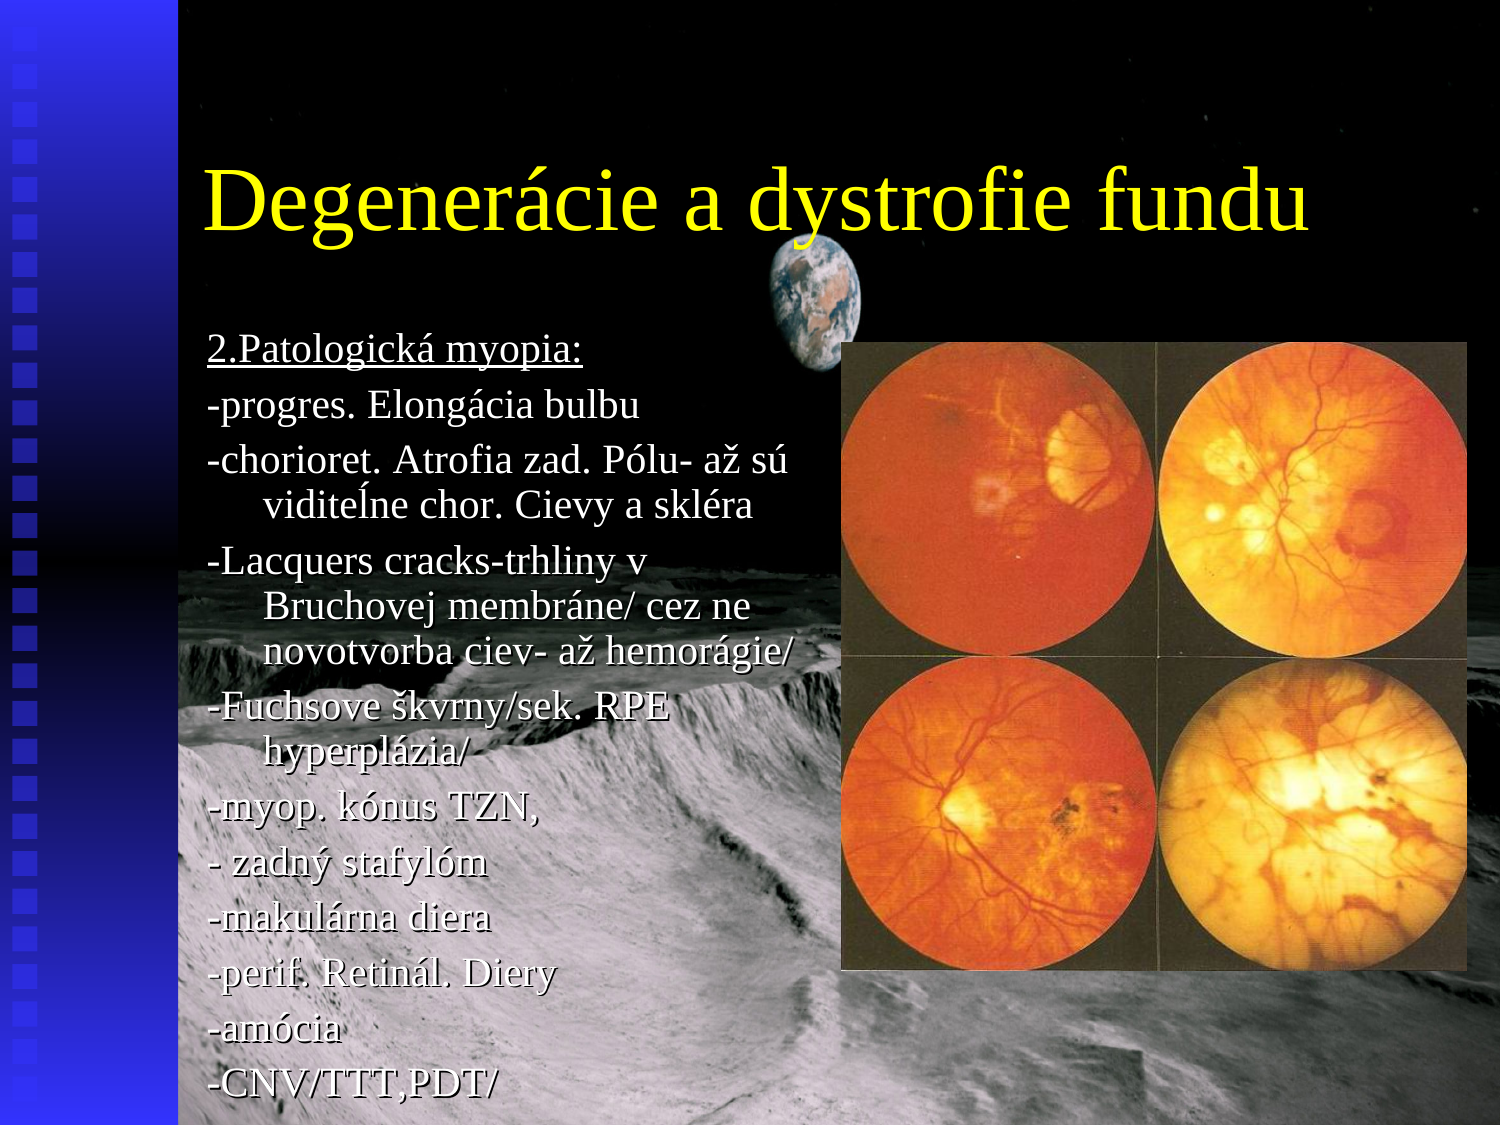

# Degenerácie a dystrofie fundu
2.Patologická myopia:
-progres. Elongácia bulbu
-chorioret. Atrofia zad. Pólu- až sú viditeĺne chor. Cievy a skléra
-Lacquers cracks-trhliny v Bruchovej membráne/ cez ne novotvorba ciev- až hemorágie/
-Fuchsove škvrny/sek. RPE hyperplázia/
-myop. kónus TZN,
- zadný stafylóm
-makulárna diera
-perif. Retinál. Diery
-amócia
-CNV/TTT,PDT/